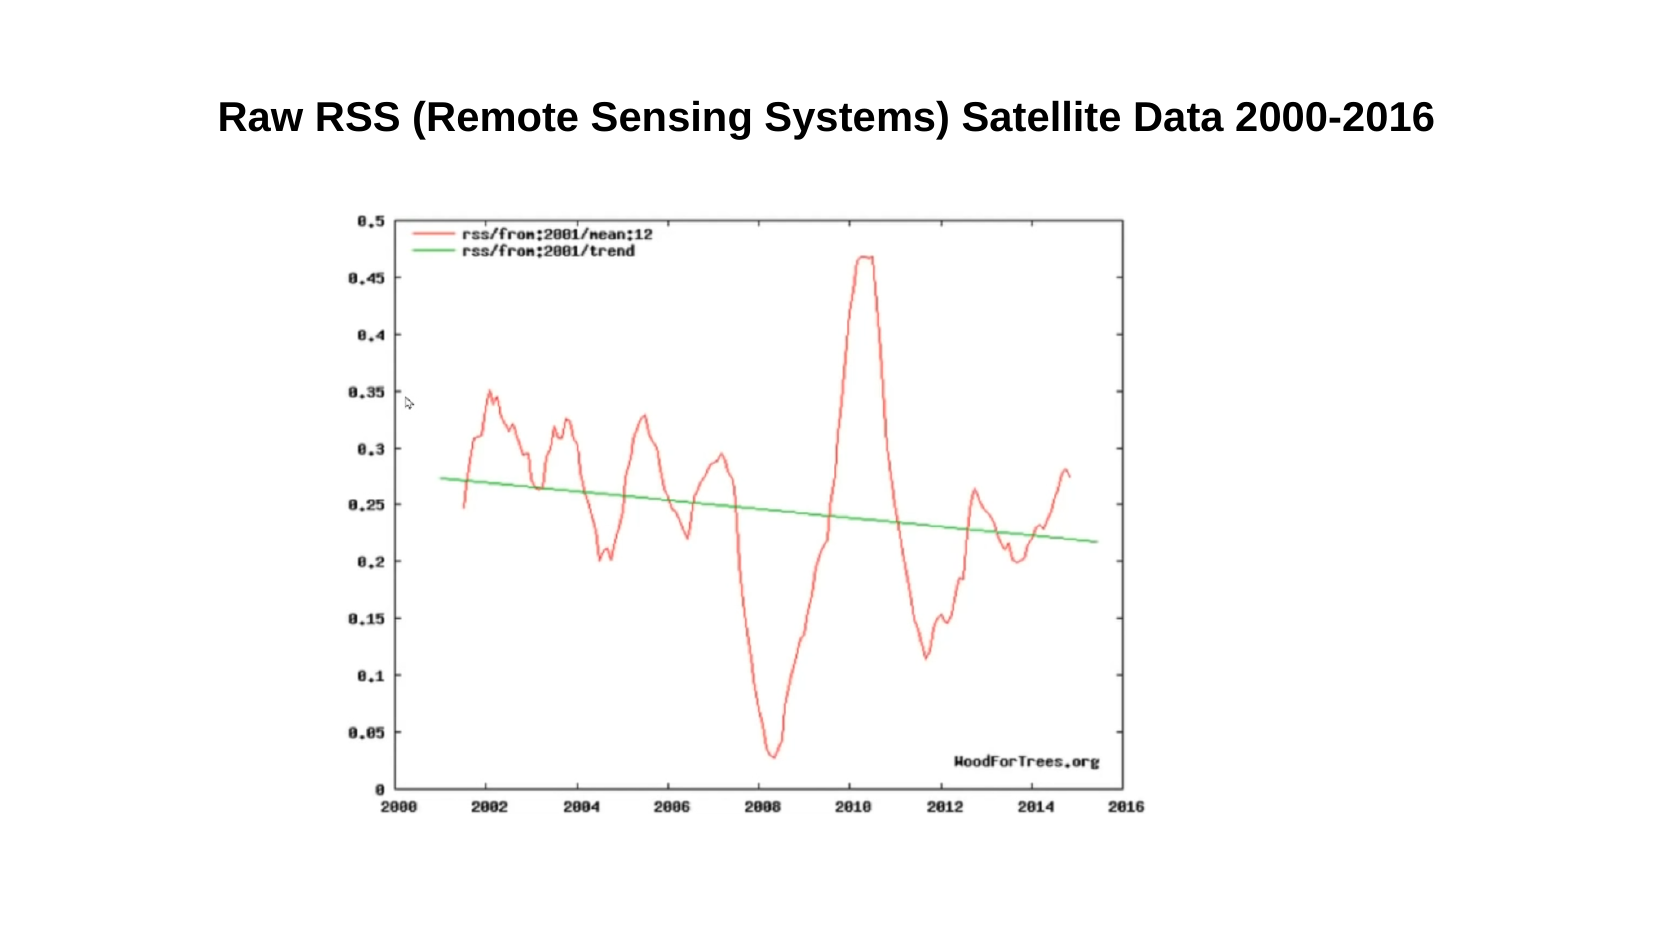

Raw RSS (Remote Sensing Systems) Satellite Data 2000-2016